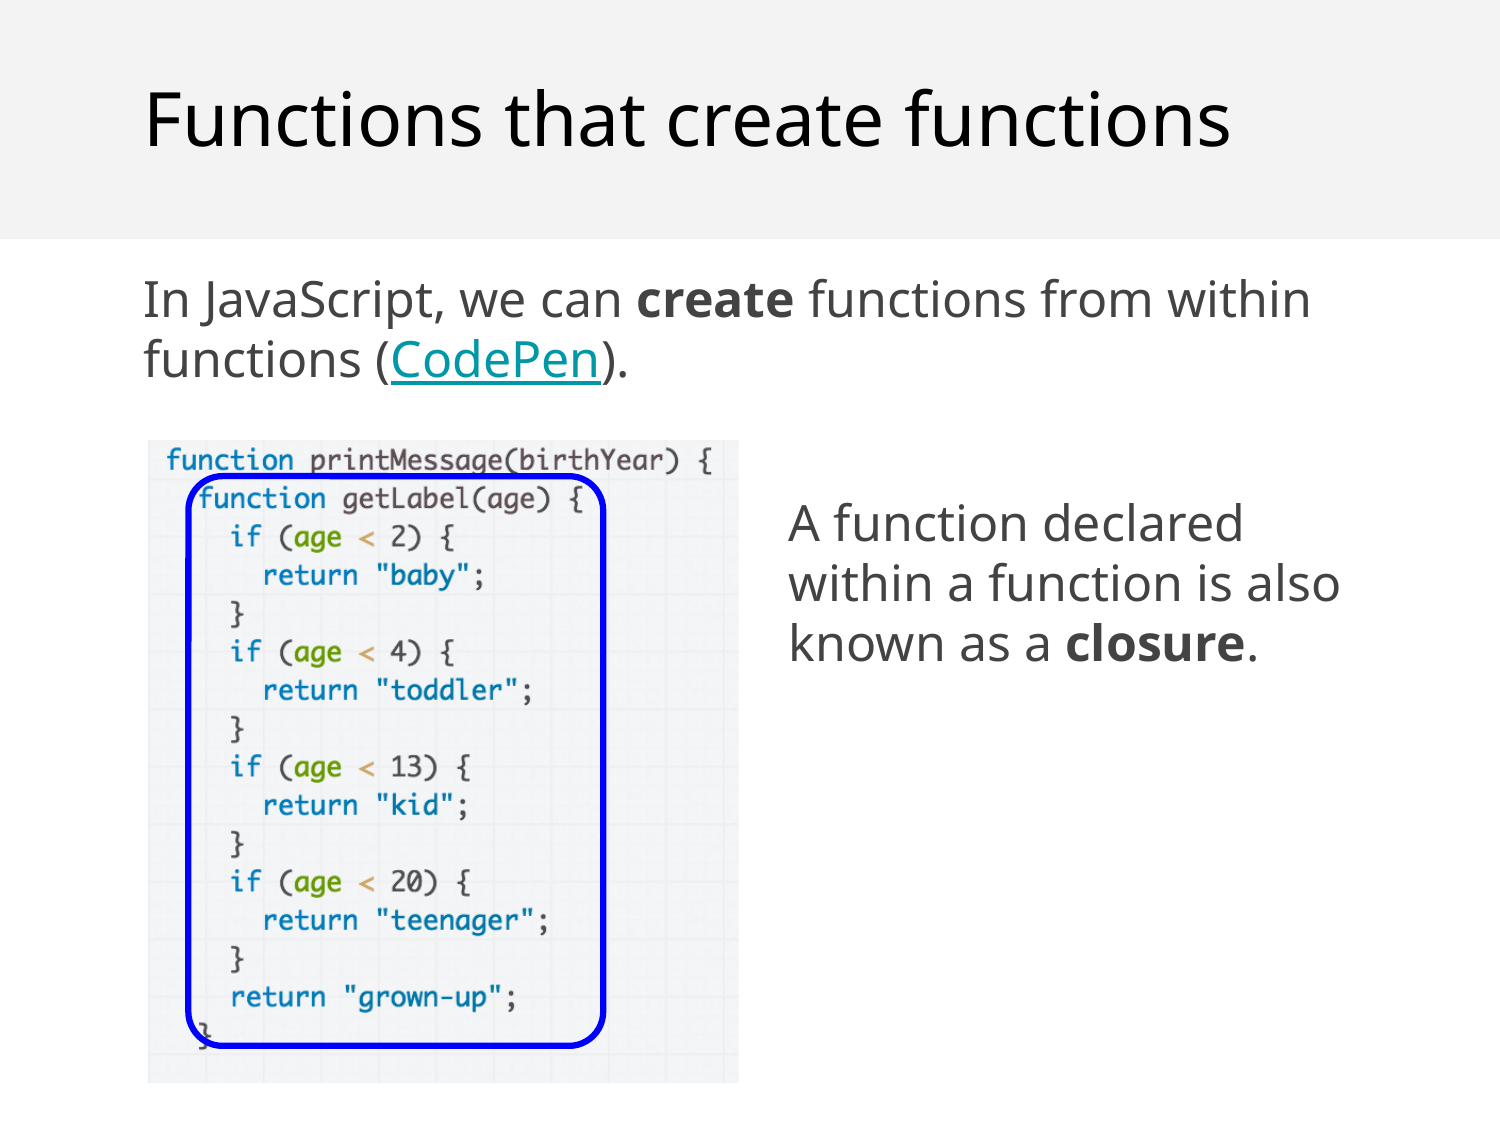

# Functions that create functions
In JavaScript, we can create functions from within functions (CodePen).
A function declared within a function is also known as a closure.